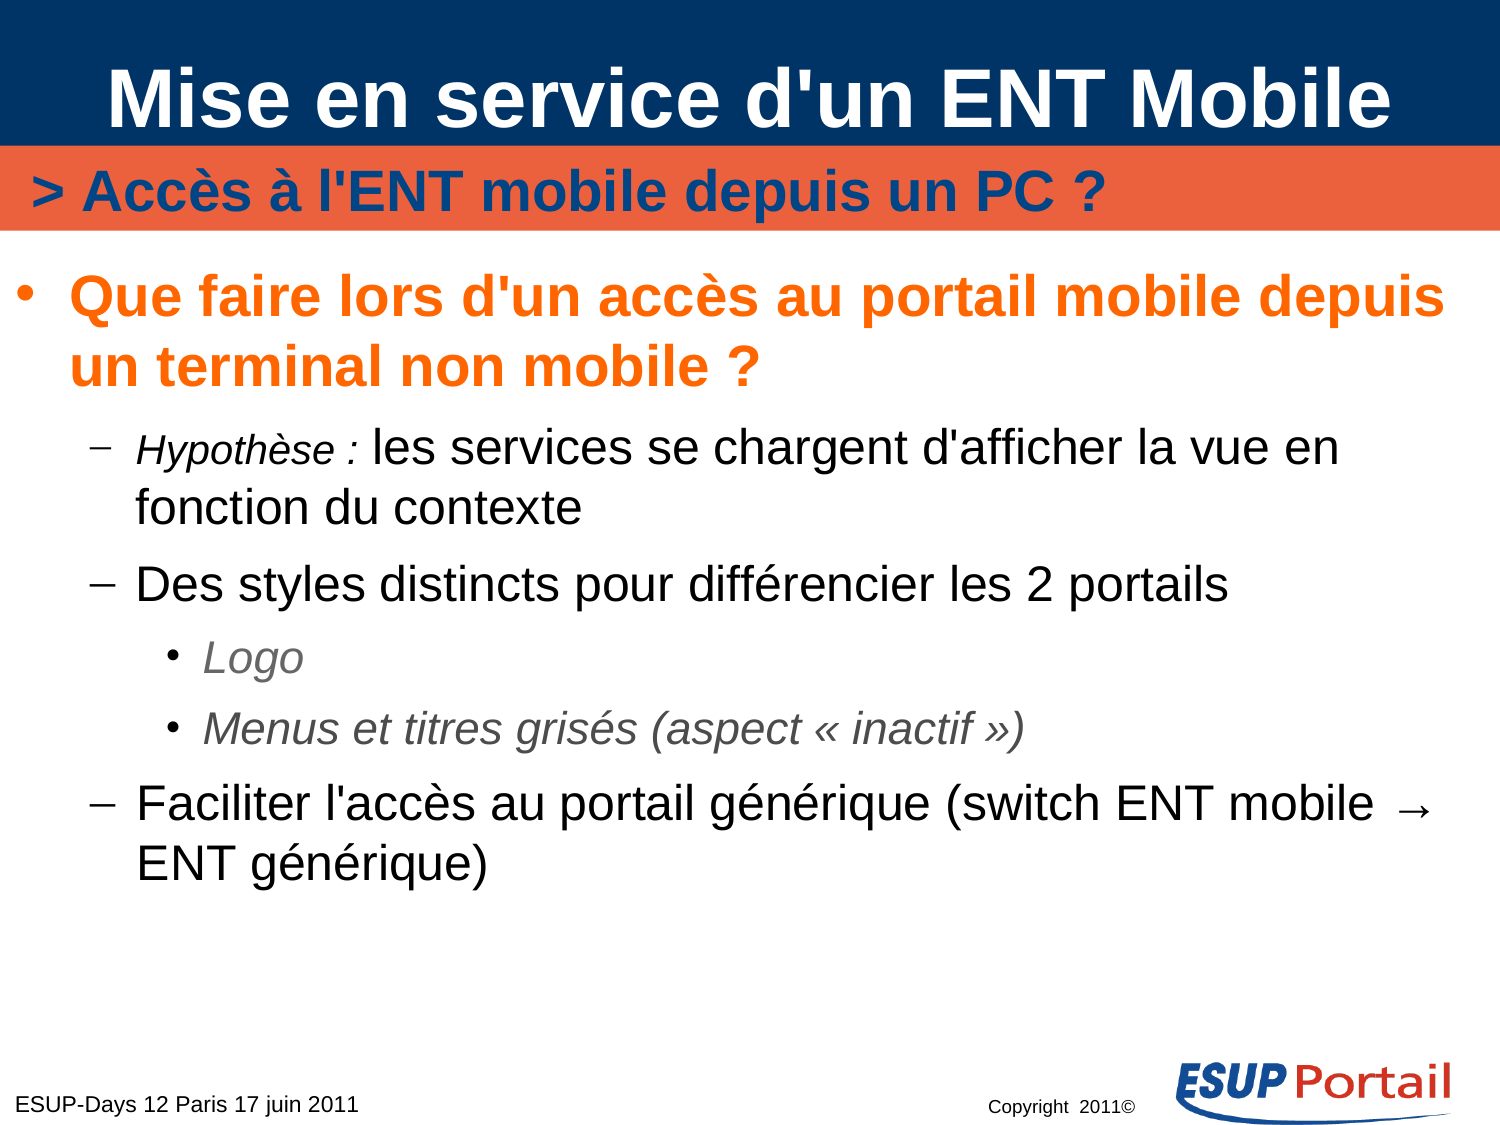

Mise en service d'un ENT Mobile
 > Accès à l'ENT mobile depuis un PC ?
Que faire lors d'un accès au portail mobile depuis un terminal non mobile ?
Hypothèse : les services se chargent d'afficher la vue en fonction du contexte
Des styles distincts pour différencier les 2 portails
Logo
Menus et titres grisés (aspect « inactif »)
Faciliter l'accès au portail générique (switch ENT mobile → ENT générique)
ESUP-Days 12 Paris 17 juin 2011